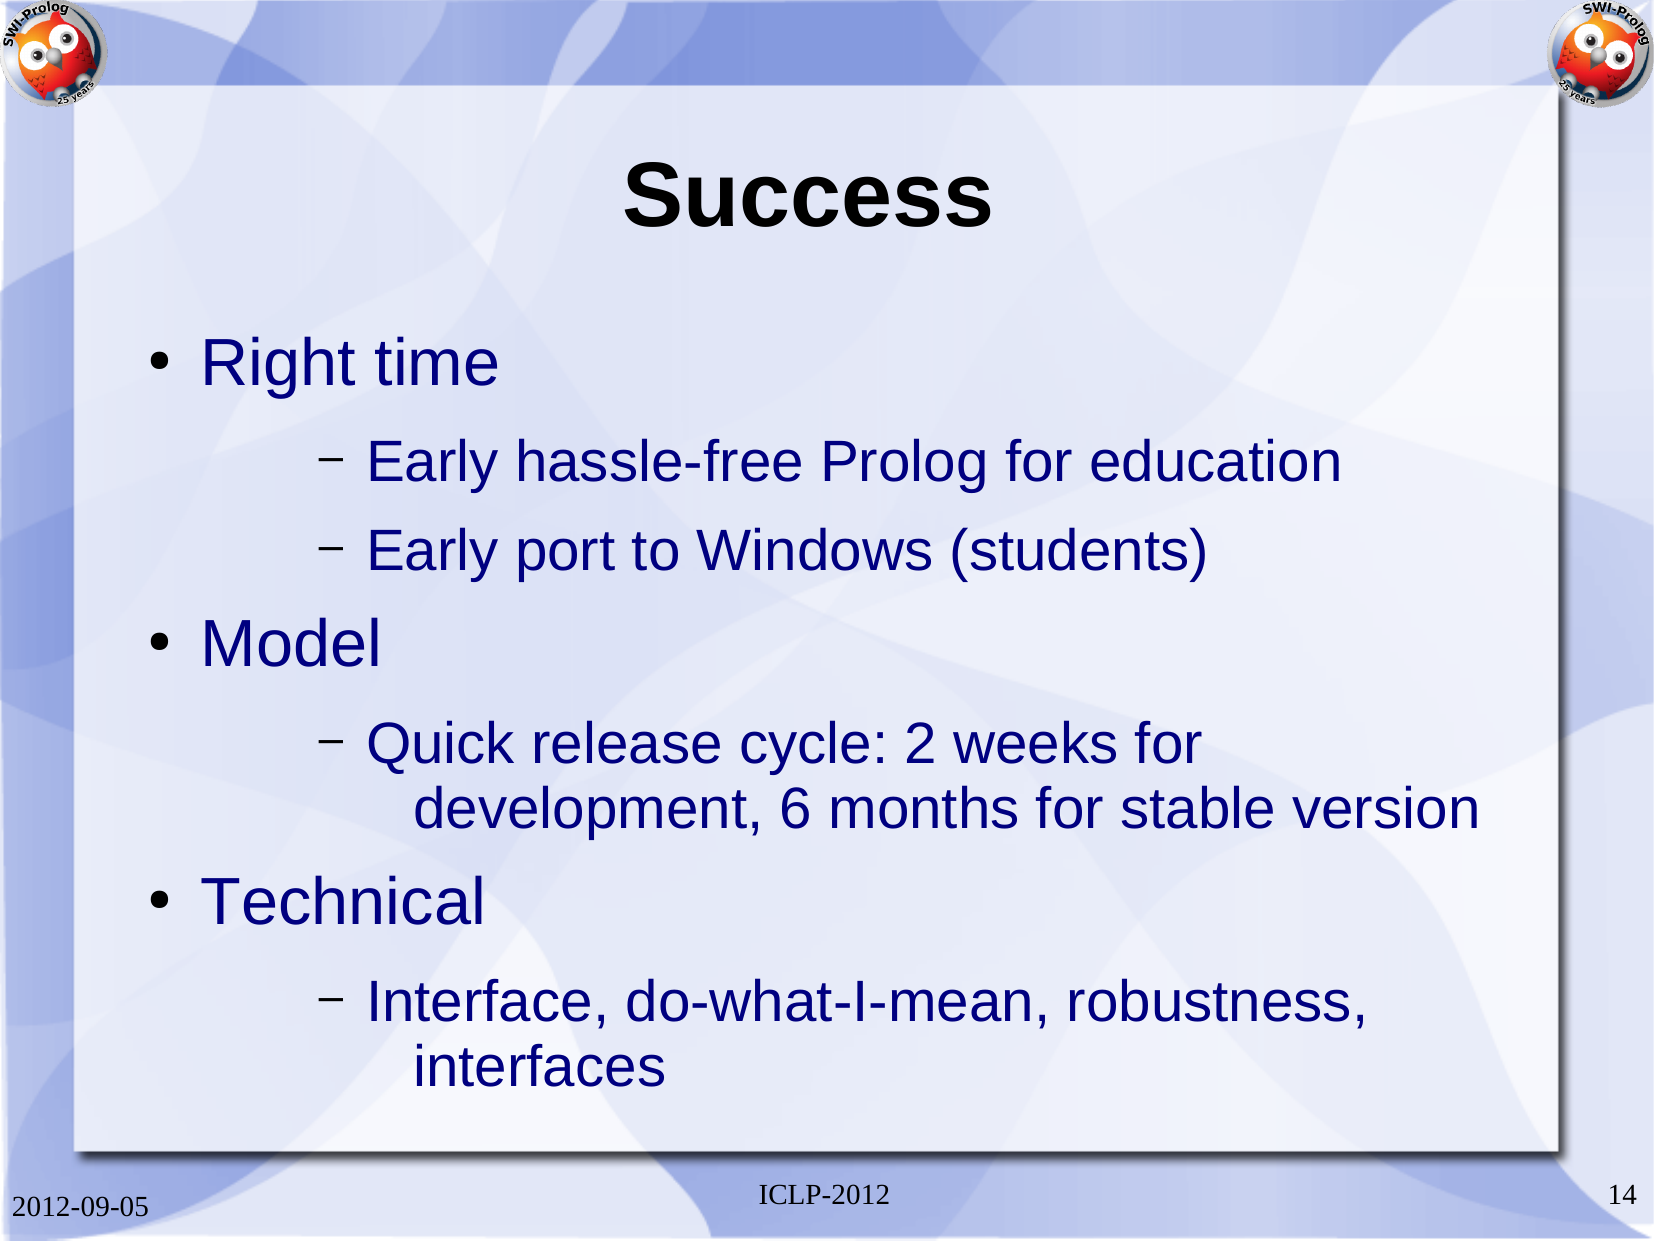

# Success
Right time
Early hassle-free Prolog for education
Early port to Windows (students)
Model
Quick release cycle: 2 weeks for development, 6 months for stable version
Technical
Interface, do-what-I-mean, robustness, interfaces
ICLP-2012
14
2012-09-05